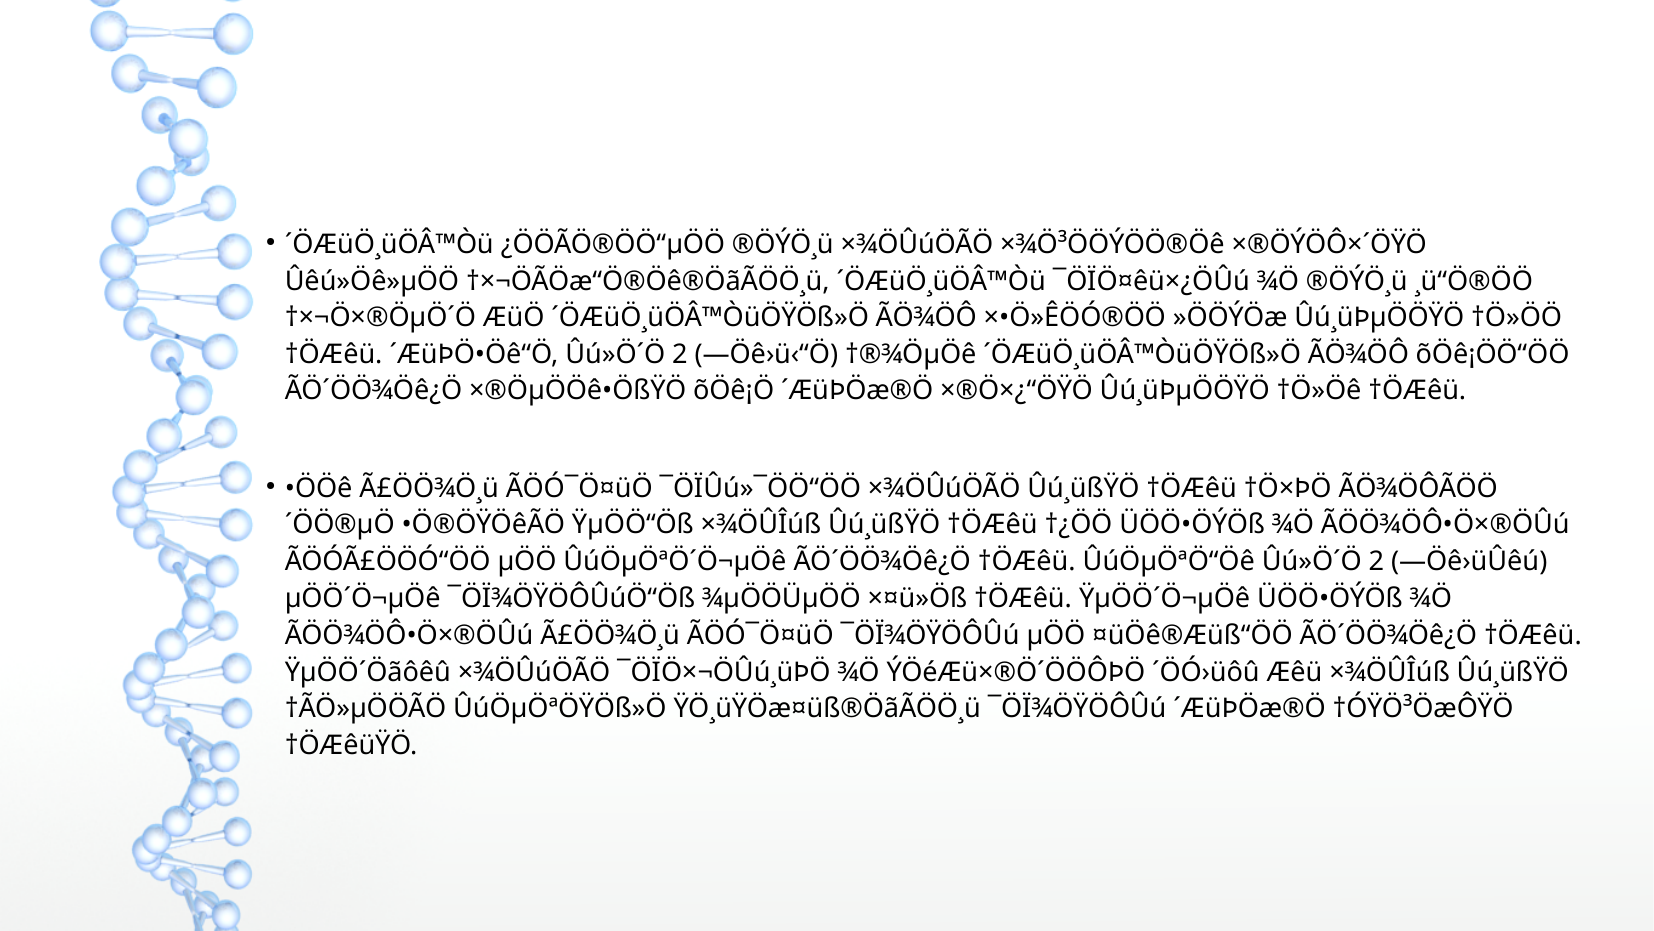

# ´ÖÆüÖ¸üÖÂ™Òü ¿ÖÖÃÖ®ÖÖ“µÖÖ ®ÖÝÖ¸ü ×¾ÖÛúÖÃÖ ×¾Ö³ÖÖÝÖÖ®Öê ×®ÖÝÖÔ×´ÖŸÖ Ûêú»Öê»µÖÖ †×¬ÖÃÖæ“Ö®Öê®ÖãÃÖÖ¸ü, ´ÖÆüÖ¸üÖÂ™Òü ¯ÖÏÖ¤êü×¿ÖÛú ¾Ö ®ÖÝÖ¸ü ¸ü“Ö®ÖÖ †×¬Ö×®ÖµÖ´Ö ÆüÖ ´ÖÆüÖ¸üÖÂ™ÒüÖŸÖß»Ö ÃÖ¾ÖÔ ×•Ö»ÊÖÓ®ÖÖ »ÖÖÝÖæ Ûú¸üÞµÖÖŸÖ †Ö»ÖÖ †ÖÆêü. ´ÆüÞÖ•Öê“Ö, Ûú»Ö´Ö 2 (—Öê›ü‹“Ö) †®¾ÖµÖê ´ÖÆüÖ¸üÖÂ™ÒüÖŸÖß»Ö ÃÖ¾ÖÔ õÖê¡ÖÖ“ÖÖ ÃÖ´ÖÖ¾Öê¿Ö ×®ÖµÖÖê•ÖßŸÖ õÖê¡Ö ´ÆüÞÖæ®Ö ×®Ö×¿“ÖŸÖ Ûú¸üÞµÖÖŸÖ †Ö»Öê †ÖÆêü.
•ÖÖê Ã£ÖÖ¾Ö¸ü ÃÖÓ¯Ö¤üÖ ¯ÖÏÛú»¯ÖÖ“ÖÖ ×¾ÖÛúÖÃÖ Ûú¸üßŸÖ †ÖÆêü †Ö×ÞÖ ÃÖ¾ÖÔÃÖÖ´ÖÖ®µÖ •Ö®ÖŸÖêÃÖ ŸµÖÖ“Öß ×¾ÖÛÎúß Ûú¸üßŸÖ †ÖÆêü †¿ÖÖ ÜÖÖ•ÖÝÖß ¾Ö ÃÖÖ¾ÖÔ•Ö×®ÖÛú ÃÖÓÃ£ÖÖÓ“ÖÖ µÖÖ ÛúÖµÖªÖ´Ö¬µÖê ÃÖ´ÖÖ¾Öê¿Ö †ÖÆêü. ÛúÖµÖªÖ“Öê Ûú»Ö´Ö 2 (—Öê›üÛêú) µÖÖ´Ö¬µÖê ¯ÖÏ¾ÖŸÖÔÛúÖ“Öß ¾µÖÖÜµÖÖ ×¤ü»Öß †ÖÆêü. ŸµÖÖ´Ö¬µÖê ÜÖÖ•ÖÝÖß ¾Ö ÃÖÖ¾ÖÔ•Ö×®ÖÛú Ã£ÖÖ¾Ö¸ü ÃÖÓ¯Ö¤üÖ ¯ÖÏ¾ÖŸÖÔÛú µÖÖ ¤üÖê®Æüß“ÖÖ ÃÖ´ÖÖ¾Öê¿Ö †ÖÆêü. ŸµÖÖ´Öãôêû ×¾ÖÛúÖÃÖ ¯ÖÏÖ×¬ÖÛú¸üÞÖ ¾Ö ÝÖéÆü×®Ö´ÖÖÔÞÖ ´ÖÓ›üôû Æêü ×¾ÖÛÎúß Ûú¸üßŸÖ †ÃÖ»µÖÖÃÖ ÛúÖµÖªÖŸÖß»Ö ŸÖ¸üŸÖæ¤üß®ÖãÃÖÖ¸ü ¯ÖÏ¾ÖŸÖÔÛú ´ÆüÞÖæ®Ö †ÓŸÖ³ÖæÔŸÖ †ÖÆêüŸÖ.